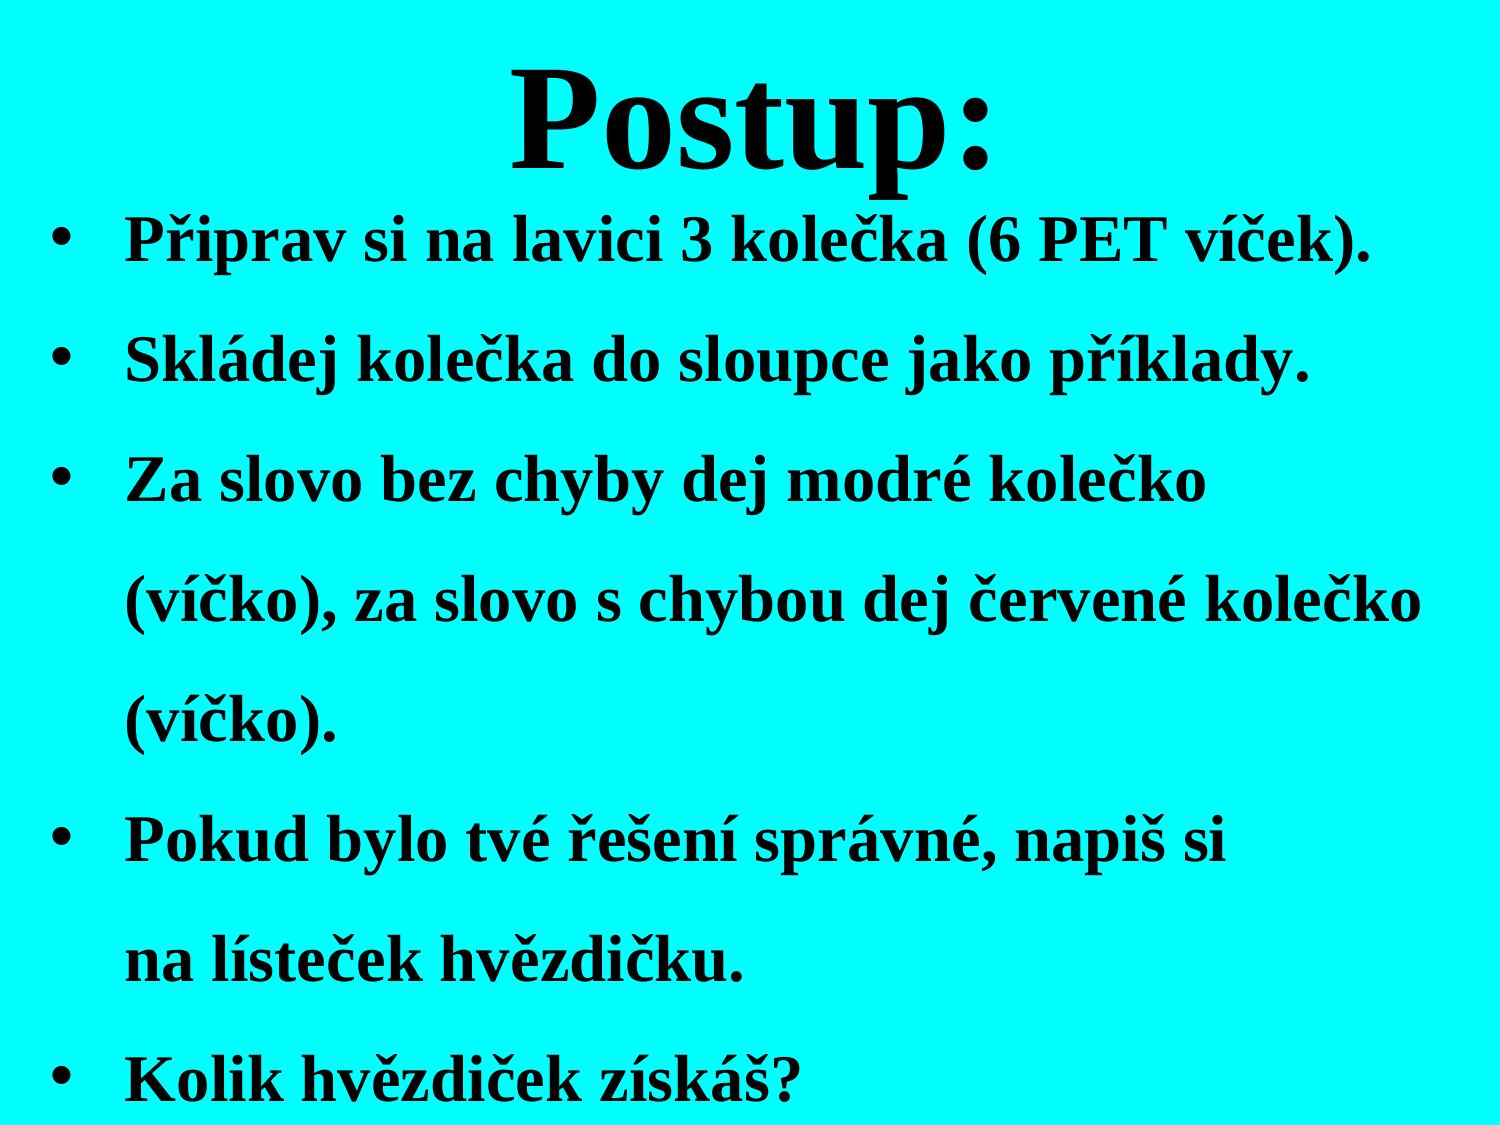

Postup:
Připrav si na lavici 3 kolečka (6 PET víček).
Skládej kolečka do sloupce jako příklady.
Za slovo bez chyby dej modré kolečko (víčko), za slovo s chybou dej červené kolečko (víčko).
Pokud bylo tvé řešení správné, napiš si
	na lísteček hvězdičku.
Kolik hvězdiček získáš?